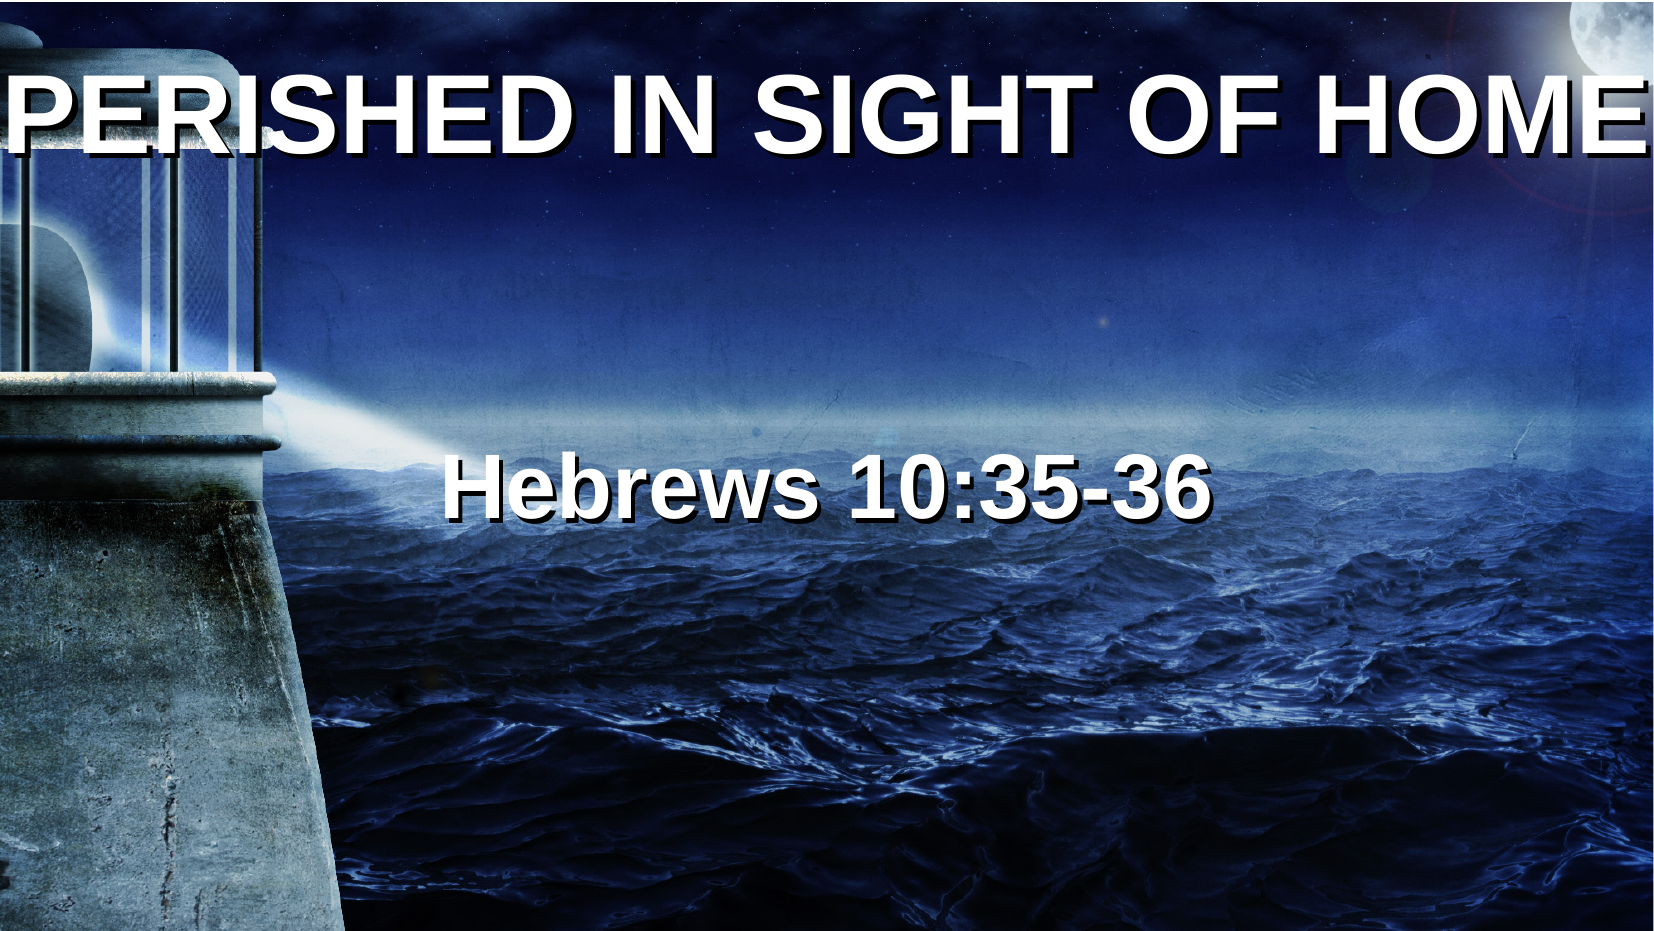

# PERISHED IN SIGHT OF HOME
Hebrews 10:35-36